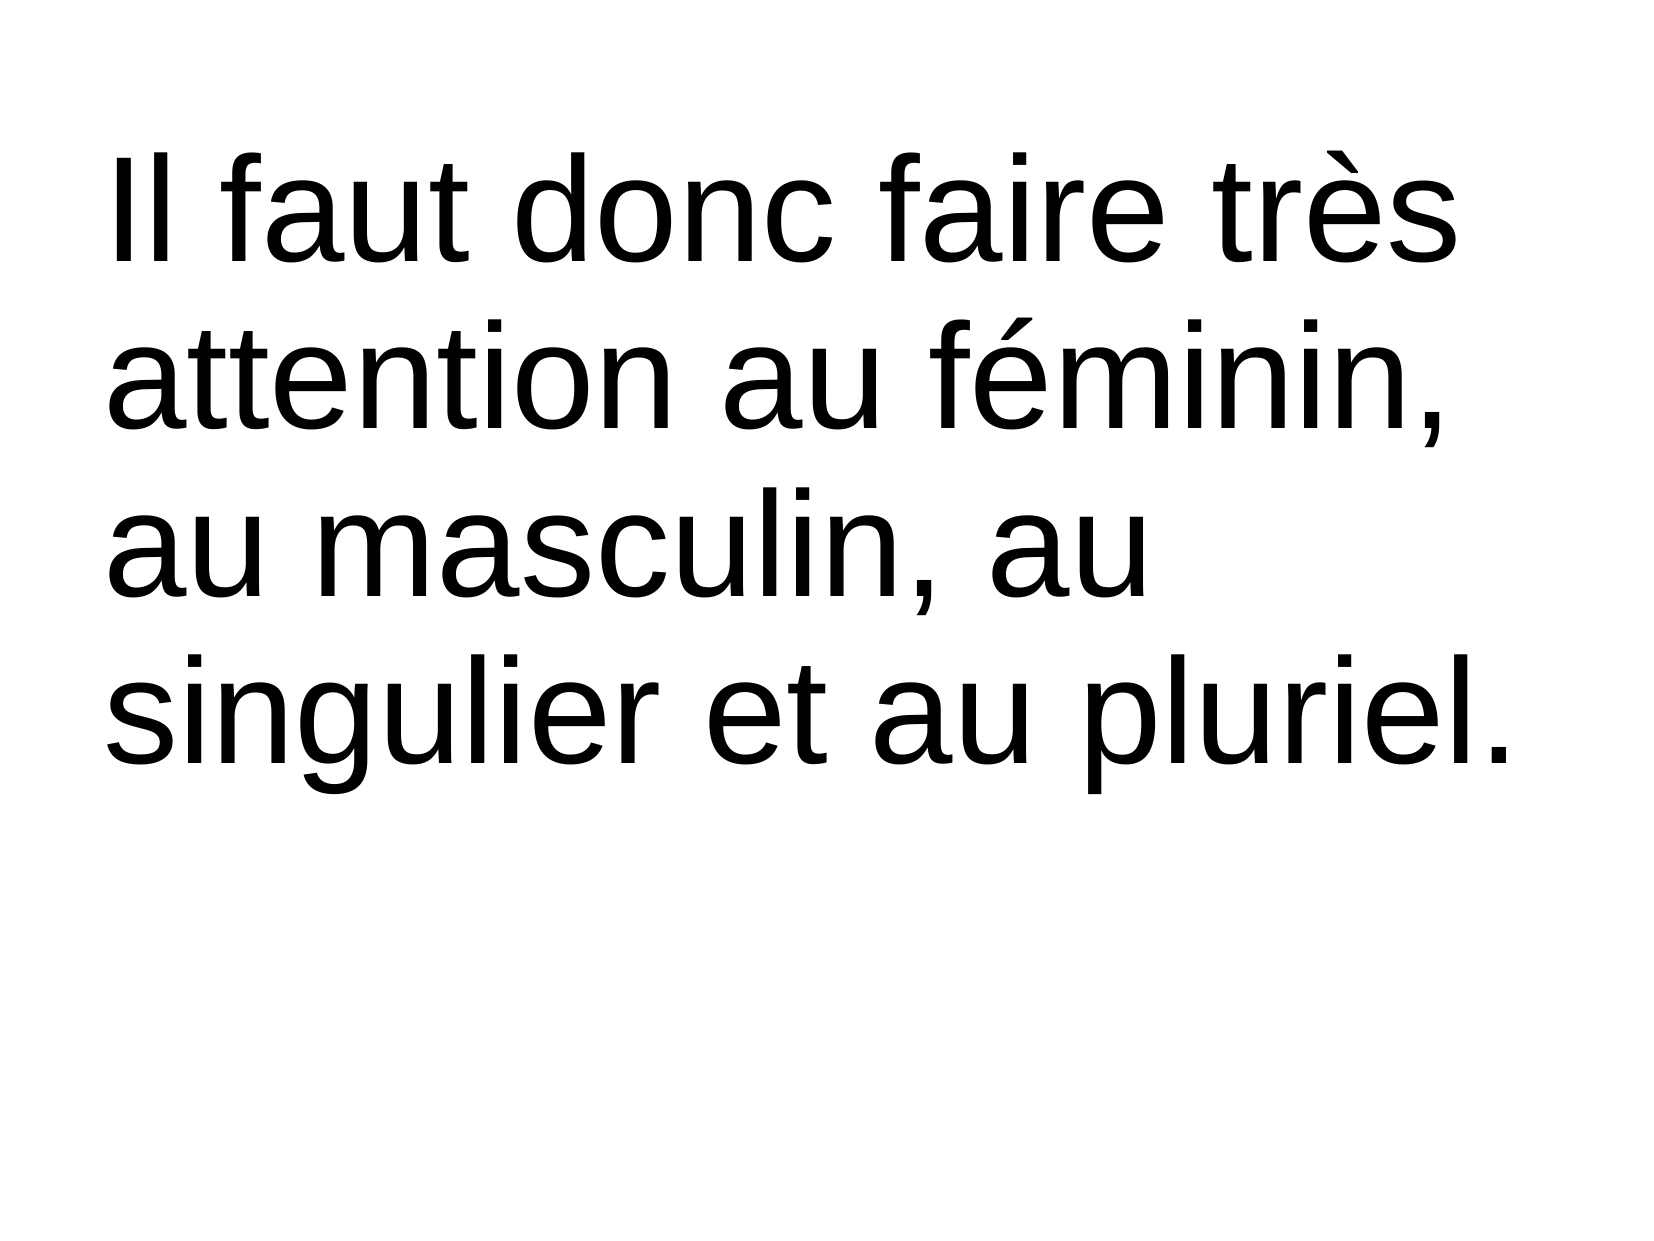

Il faut donc faire très attention au féminin, au masculin, au singulier et au pluriel.